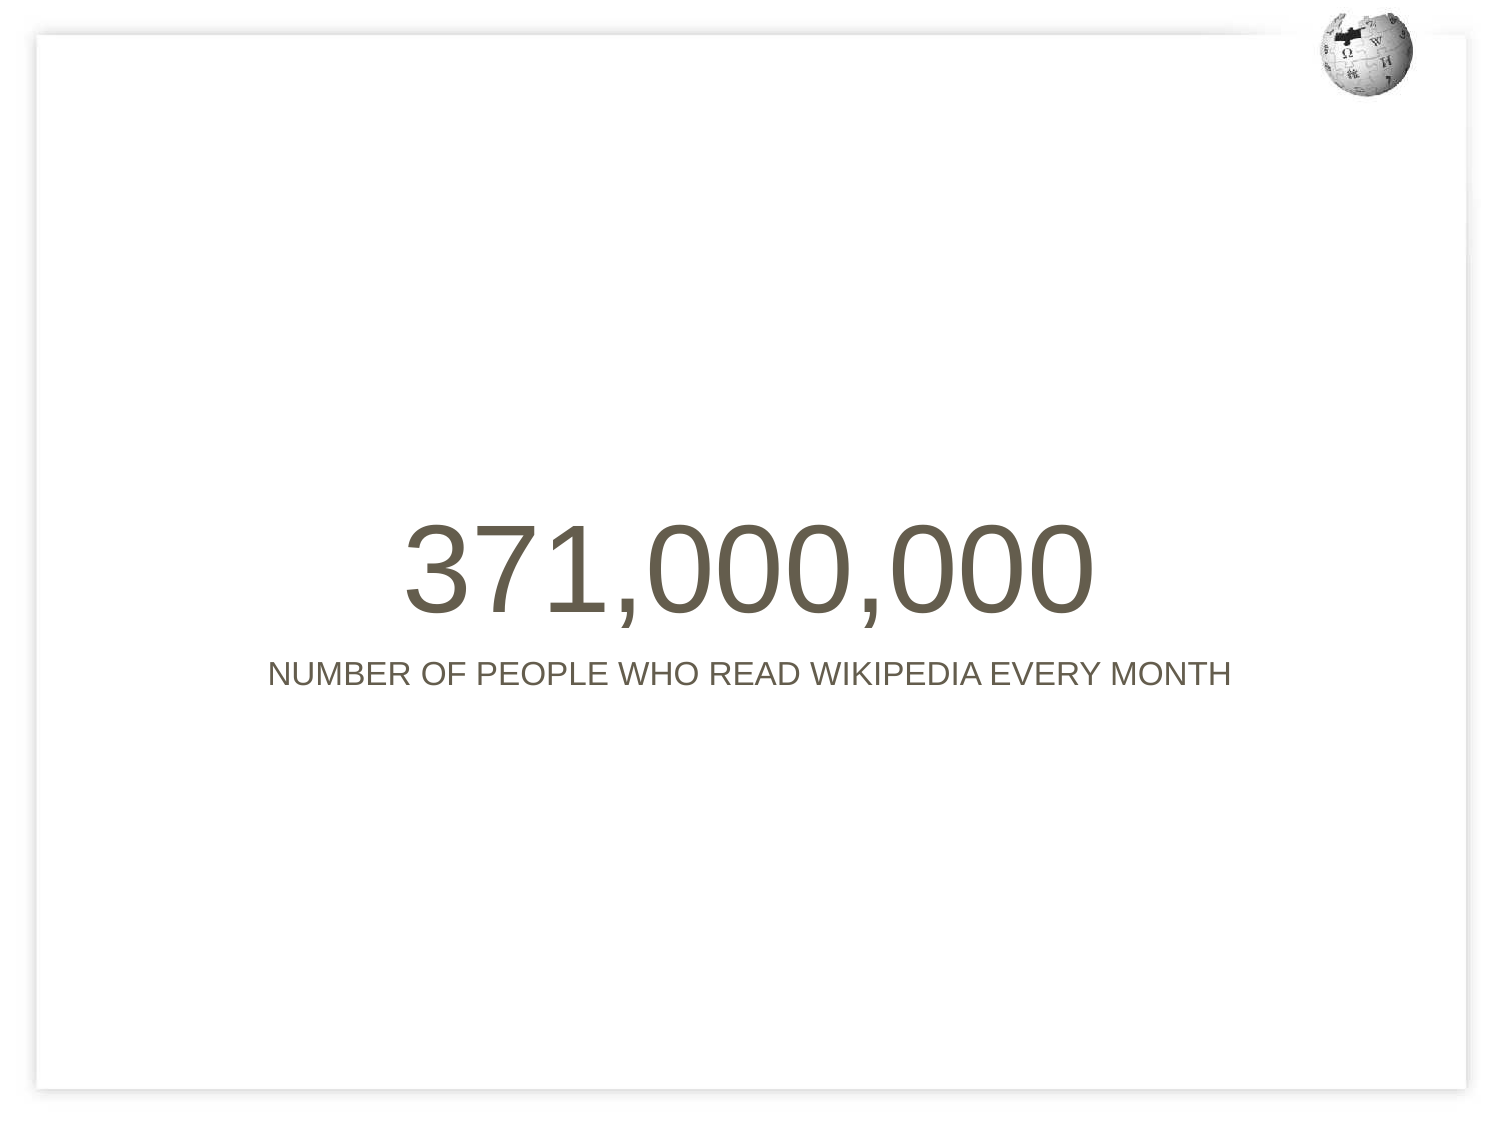

371,000,000
NUMBER OF PEOPLE WHO READ WIKIPEDIA EVERY MONTH